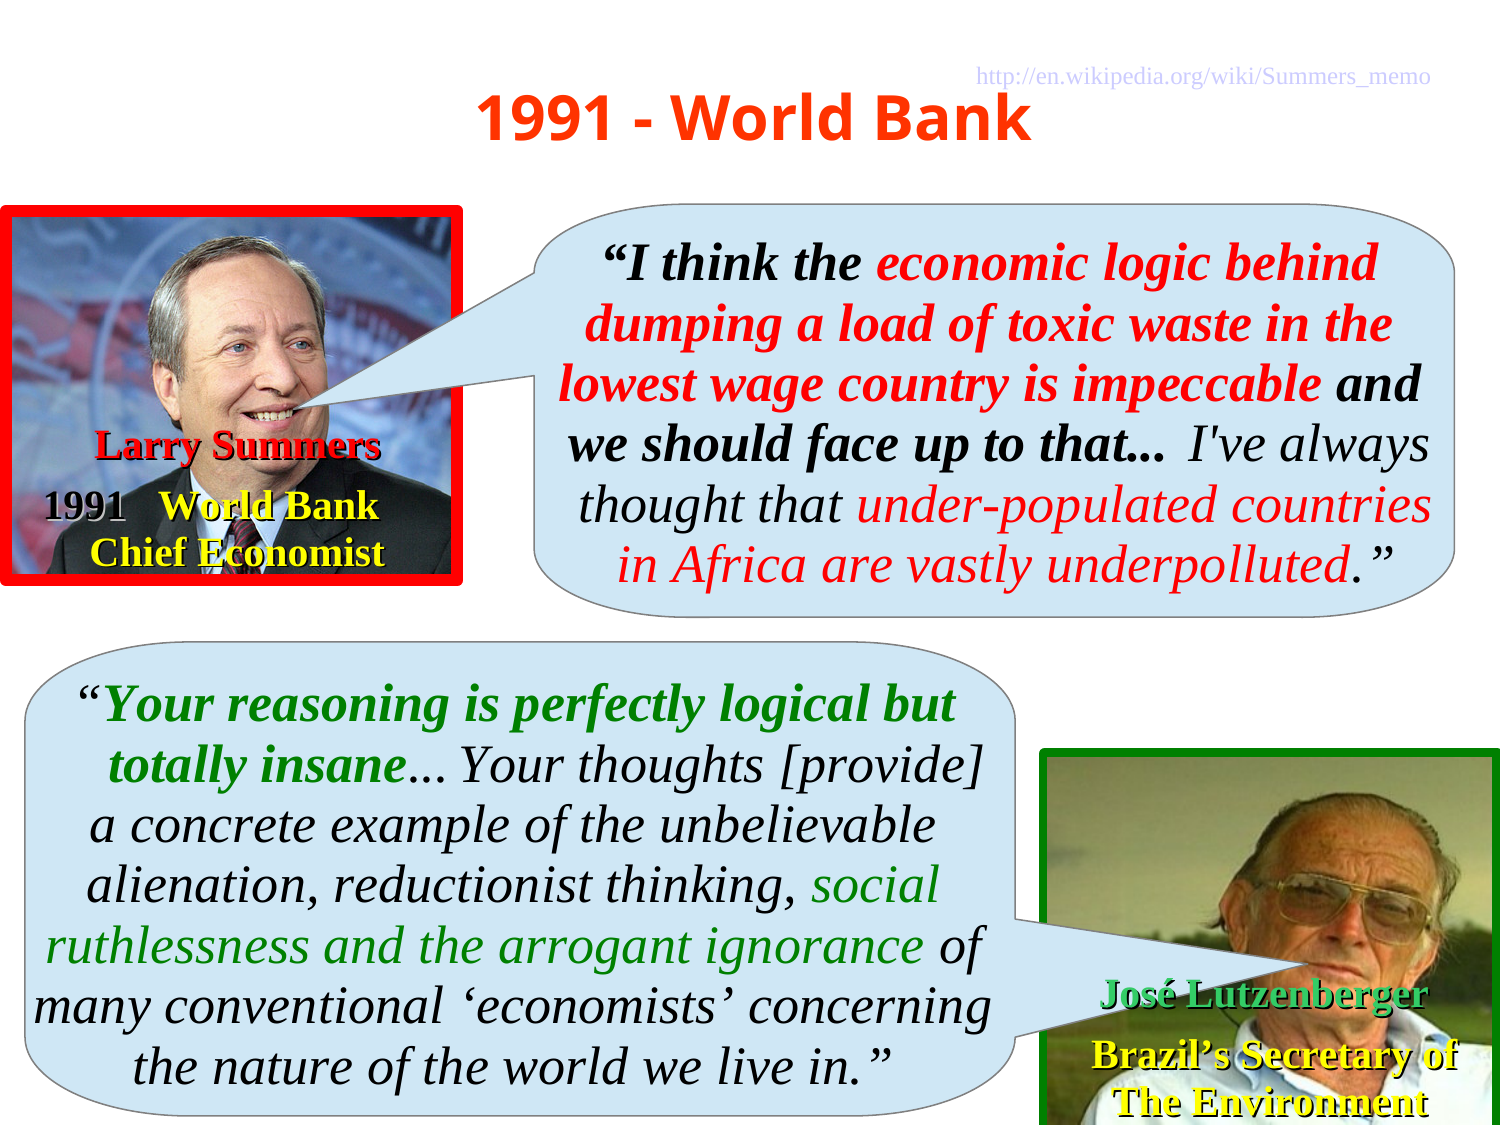

http://en.wikipedia.org/wiki/Summers_memo
1991 - World Bank
Larry Summers
1991 World Bank Chief Economist
“I think the economic logic behind dumping a load of toxic waste in the lowest wage country is impeccable and we should face up to that...
 I've always thought that under-populated countries in Africa are vastly underpolluted.”
“Your reasoning is perfectly logical but totally insane...
 Your thoughts [provide] a concrete example of the unbelievable alienation, reductionist thinking, social ruthlessness and the arrogant ignorance of many conventional ‘economists’ concerning the nature of the world we live in.”
José Lutzenberger
Brazil’s Secretary of The Environment